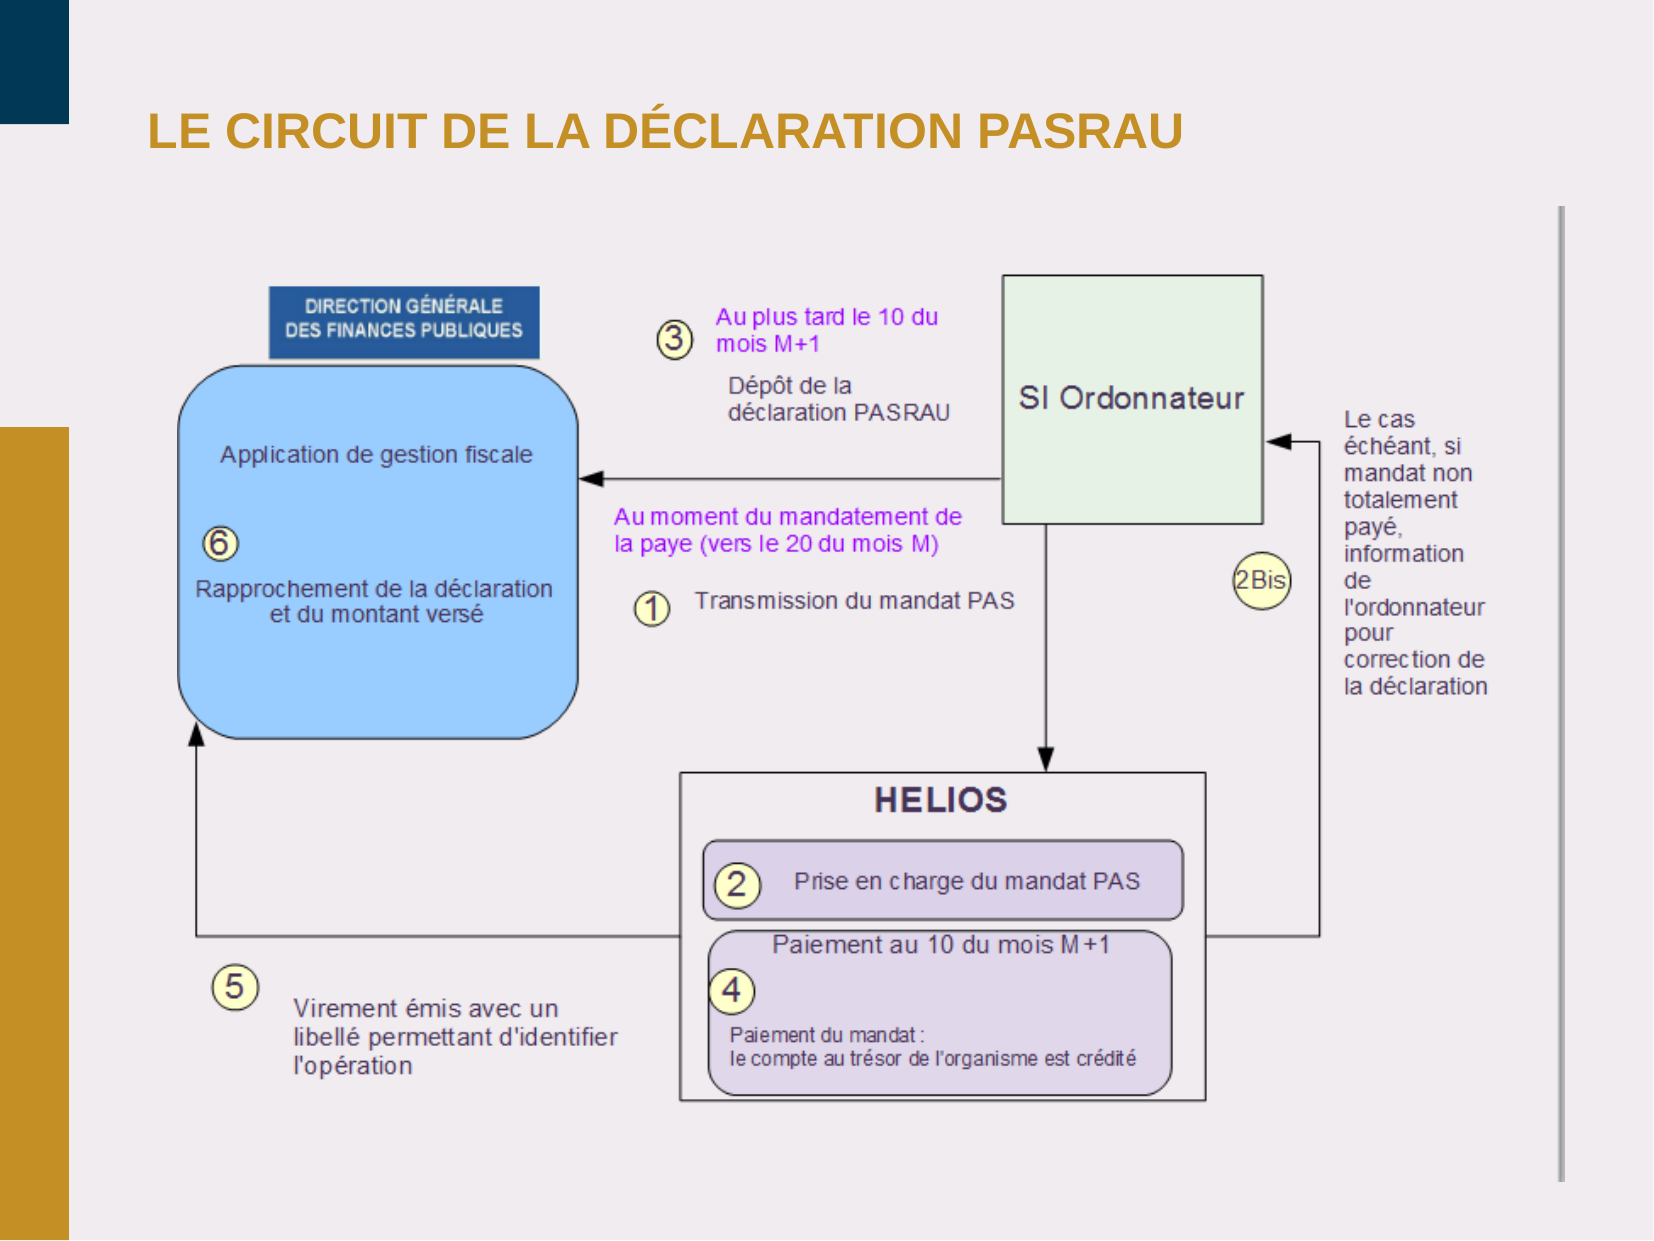

# LE CIRCUIT DE LA DÉCLARATION PASRAU